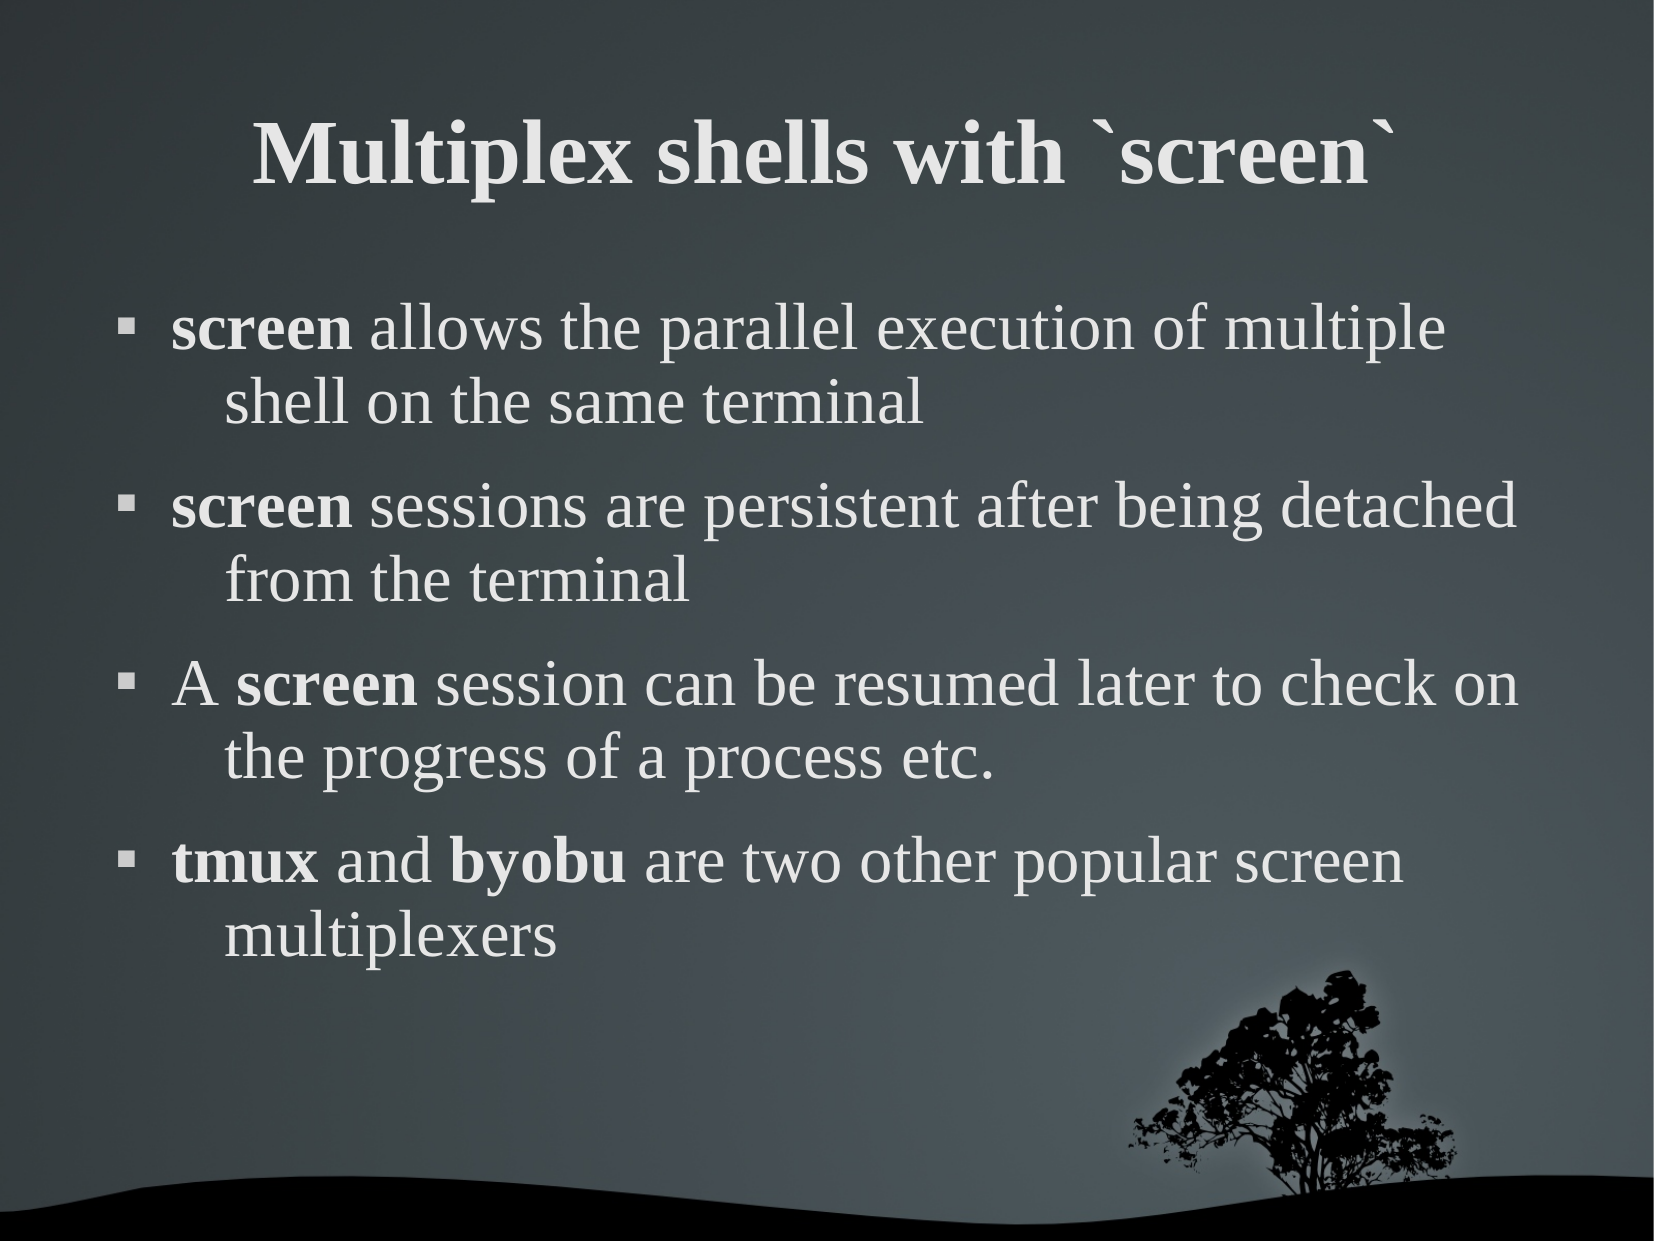

# Multiplex shells with `screen`
screen allows the parallel execution of multiple shell on the same terminal
screen sessions are persistent after being detached from the terminal
A screen session can be resumed later to check on the progress of a process etc.
tmux and byobu are two other popular screen multiplexers